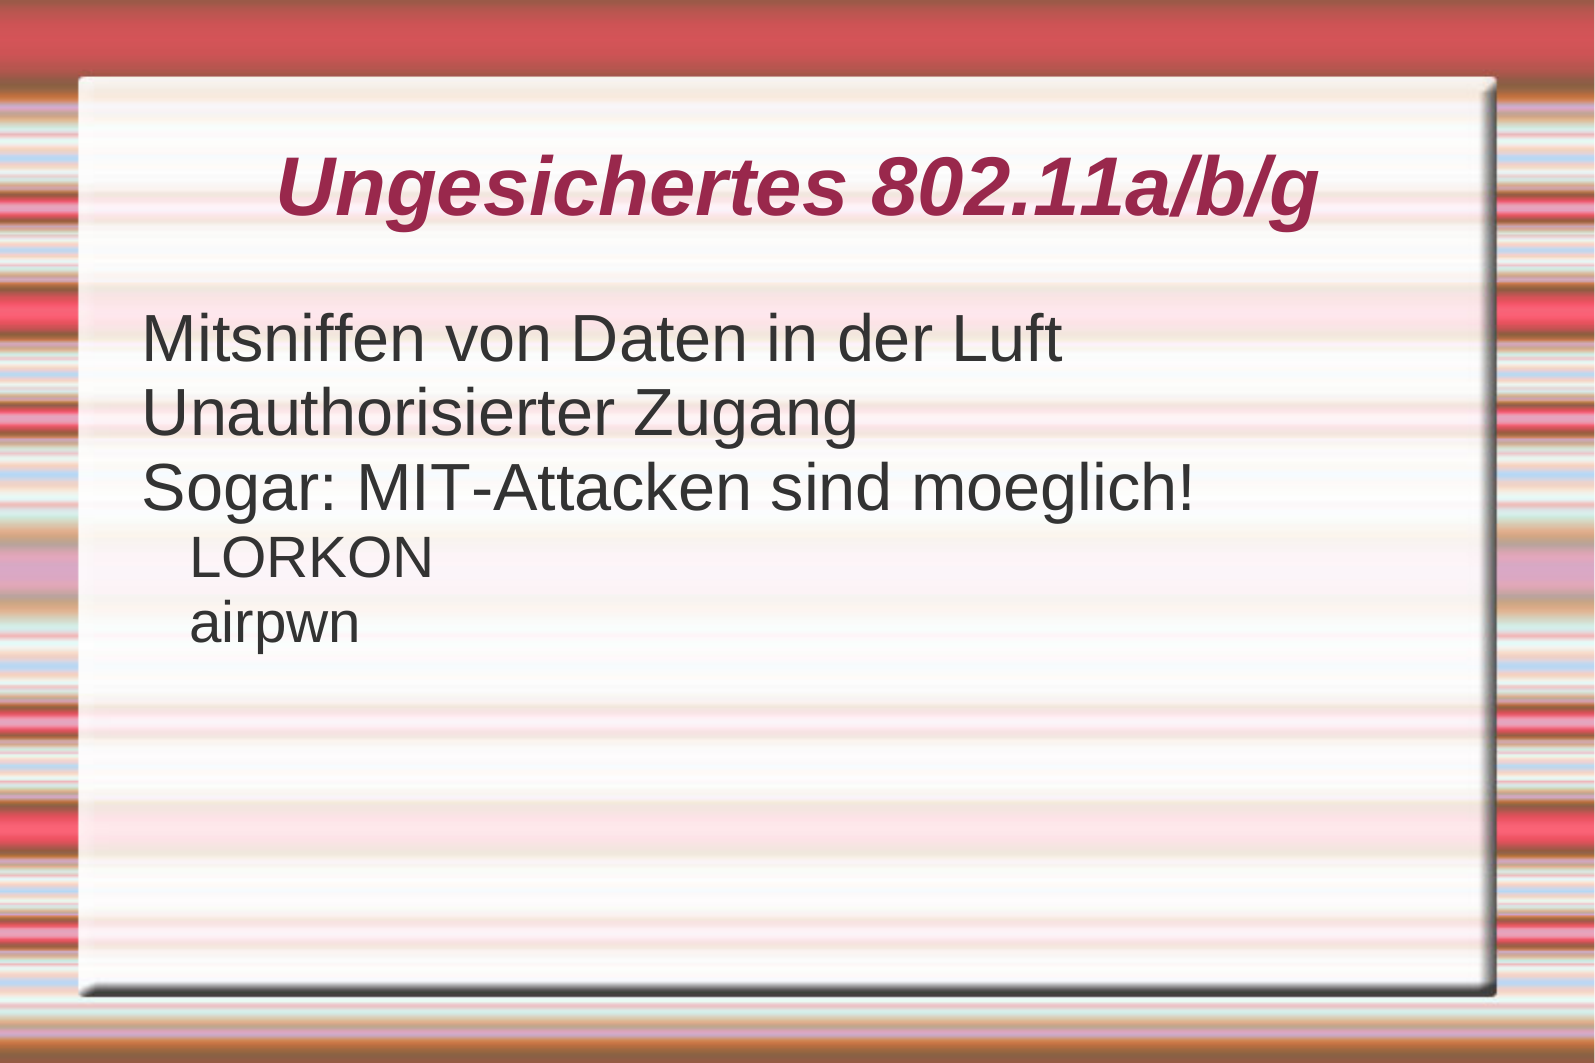

# Ungesichertes 802.11a/b/g
Mitsniffen von Daten in der Luft
Unauthorisierter Zugang
Sogar: MIT-Attacken sind moeglich!
LORKON
airpwn